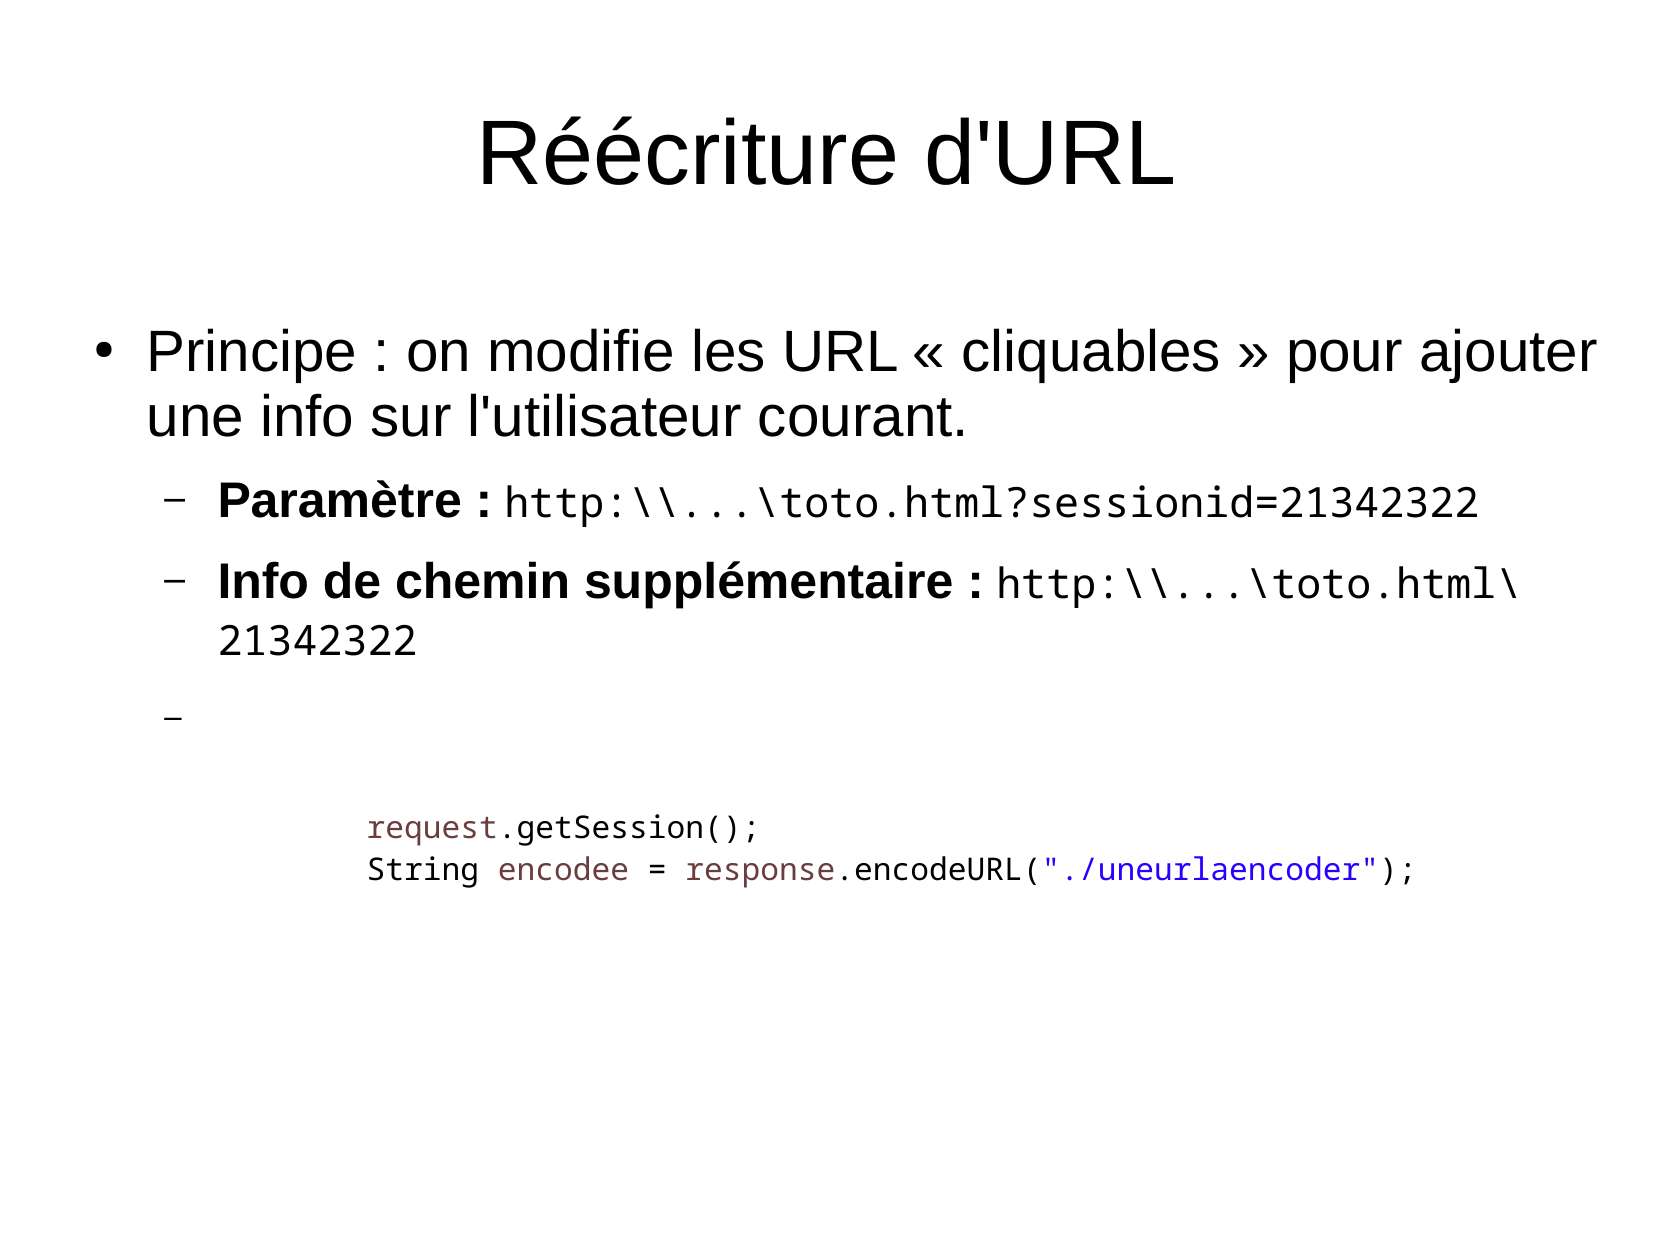

# Réécriture d'URL
Principe : on modifie les URL « cliquables » pour ajouter une info sur l'utilisateur courant.
Paramètre : http:\\...\toto.html?sessionid=21342322
Info de chemin supplémentaire : http:\\...\toto.html\21342322
request.getSession();
String encodee = response.encodeURL("./uneurlaencoder");